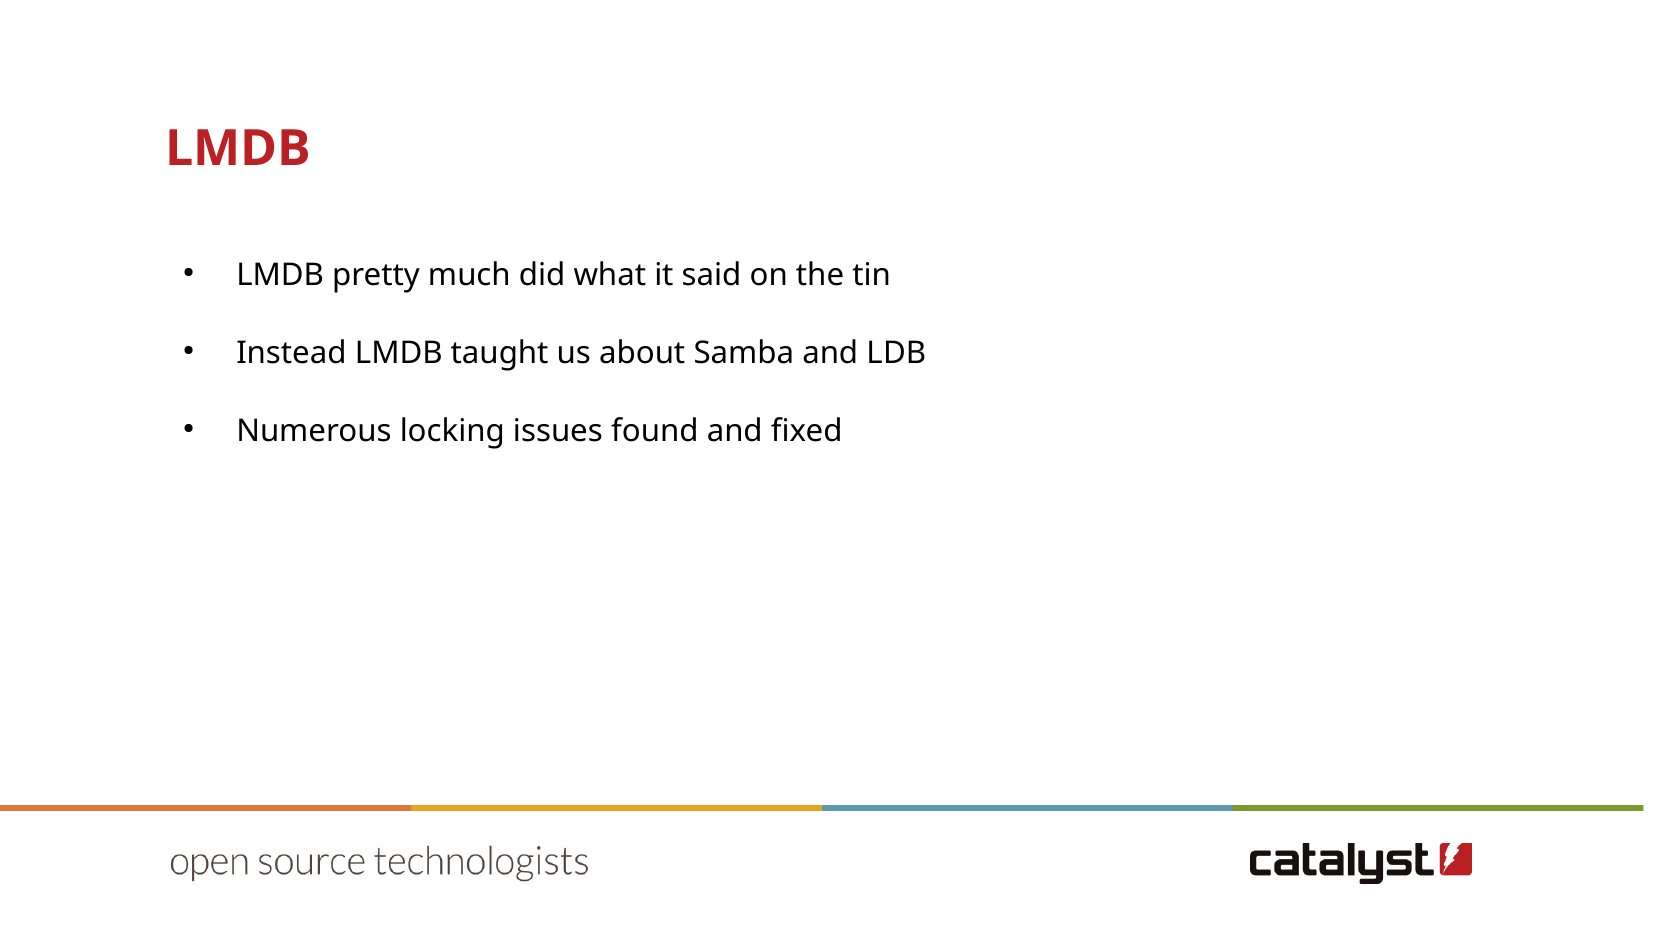

# LMDB
LMDB pretty much did what it said on the tin
Instead LMDB taught us about Samba and LDB
Numerous locking issues found and fixed